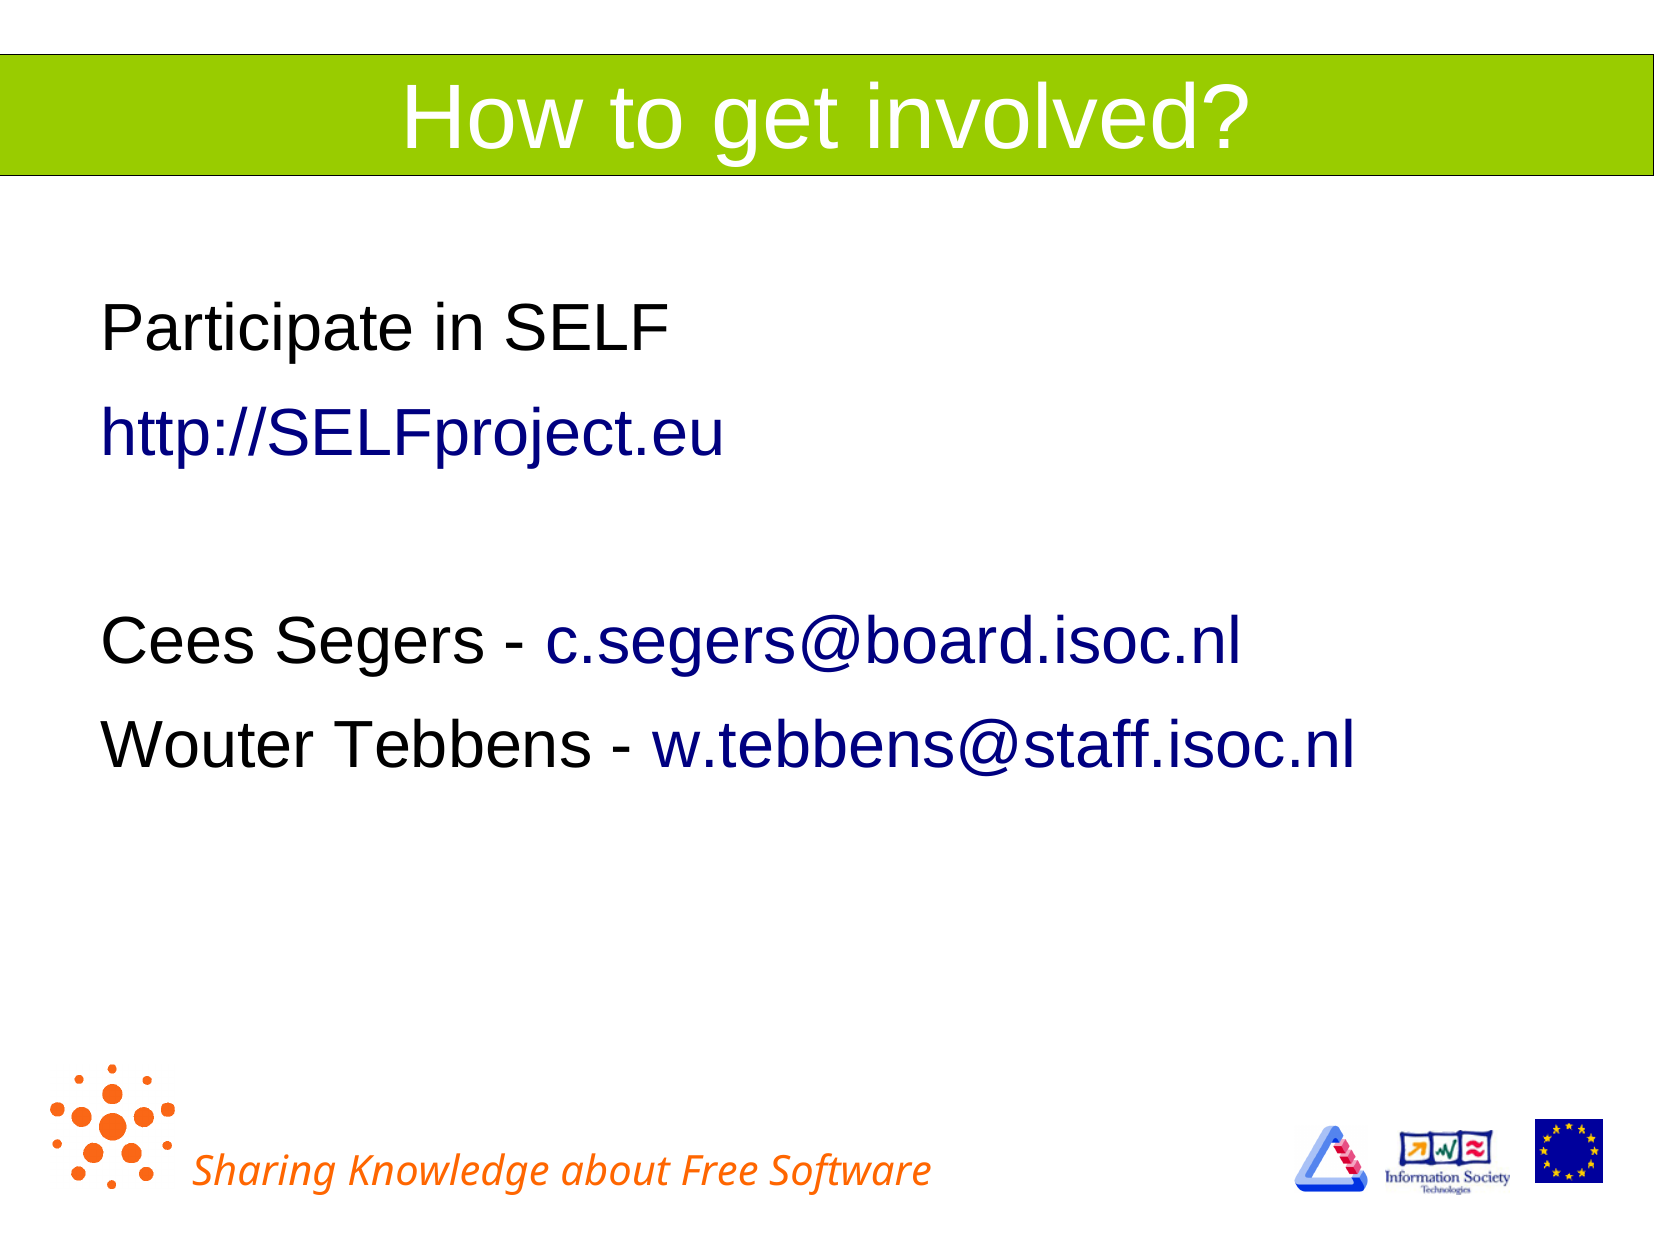

# How to get involved?
Participate in SELF
http://SELFproject.eu
Cees Segers - c.segers@board.isoc.nl
Wouter Tebbens - w.tebbens@staff.isoc.nl